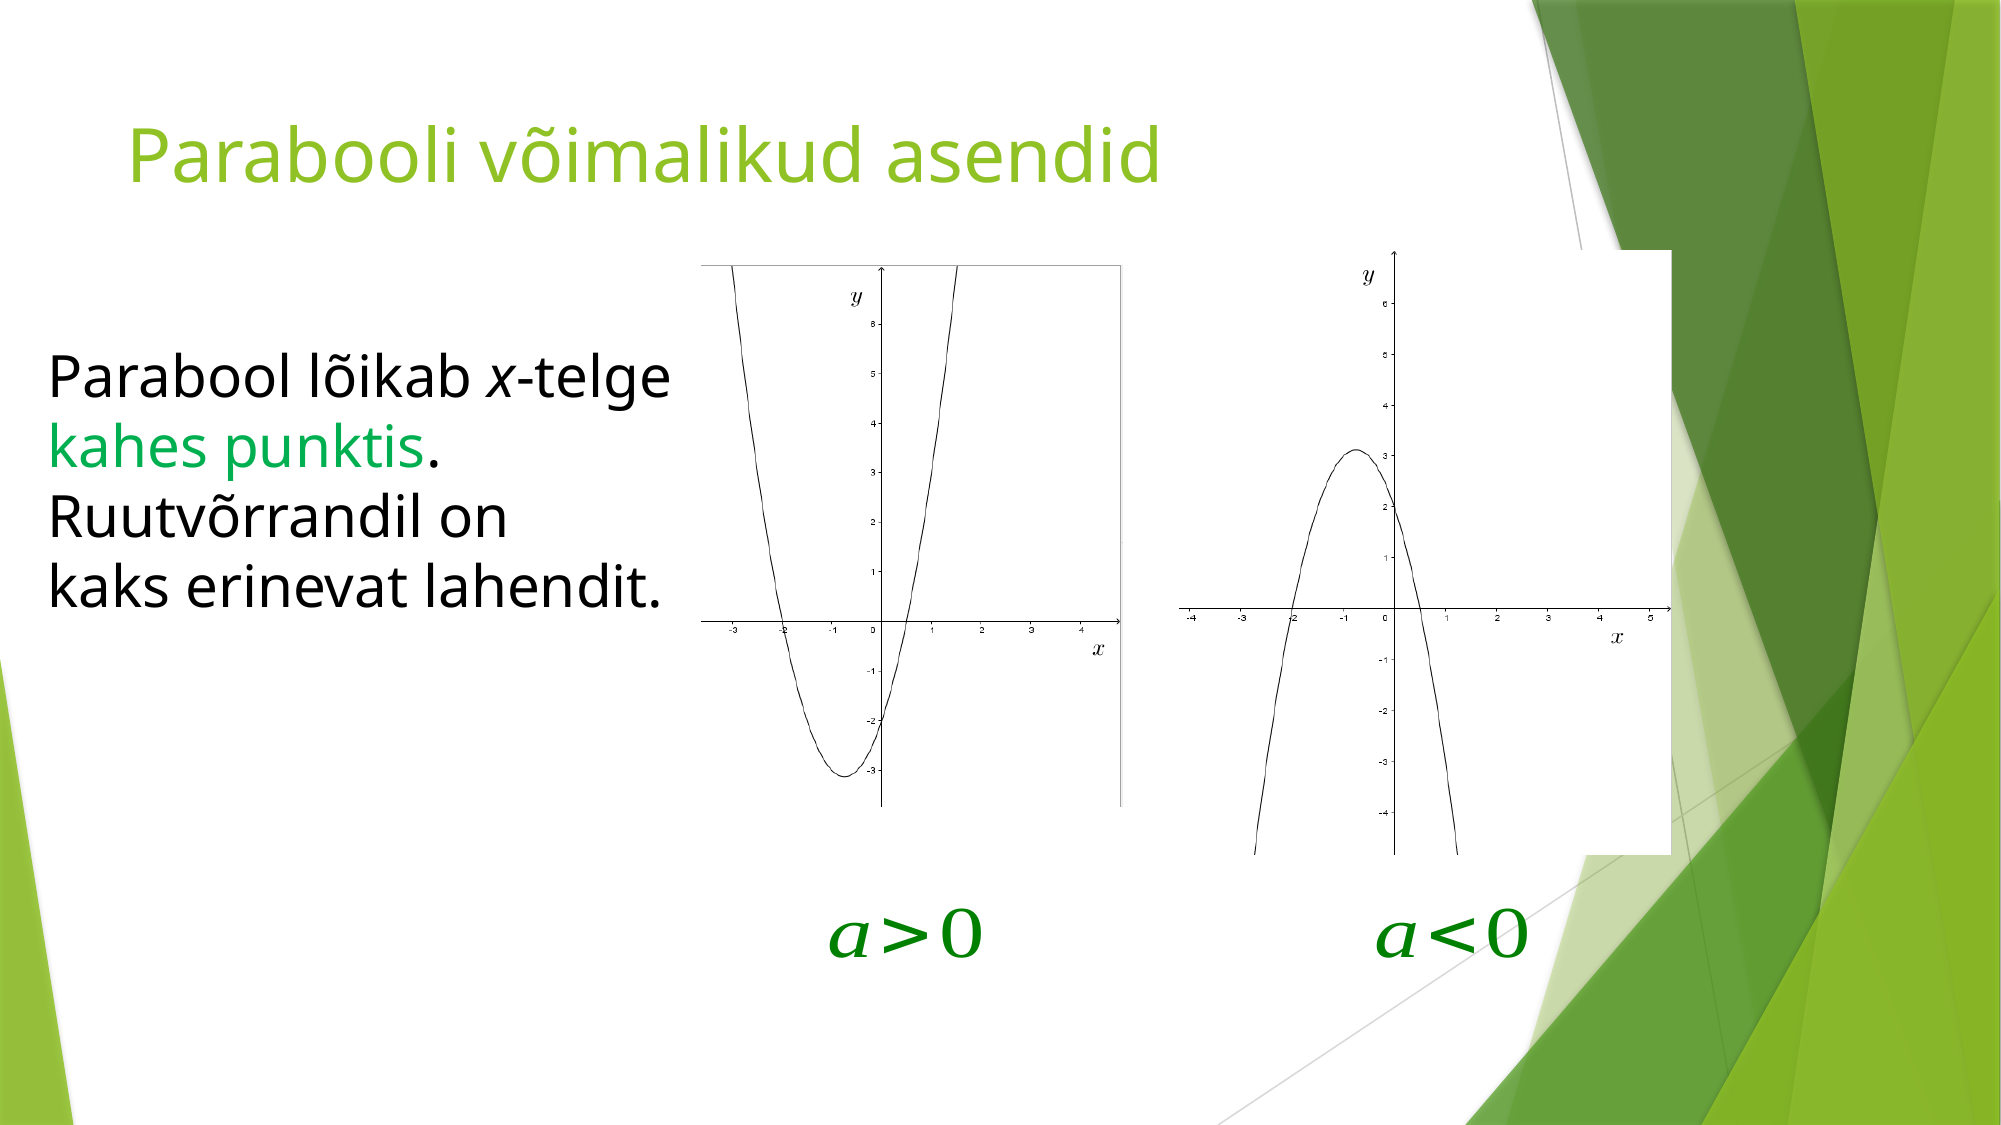

# Parabooli võimalikud asendid
Parabool lõikab x-telge
kahes punktis.
Ruutvõrrandil on
kaks erinevat lahendit.